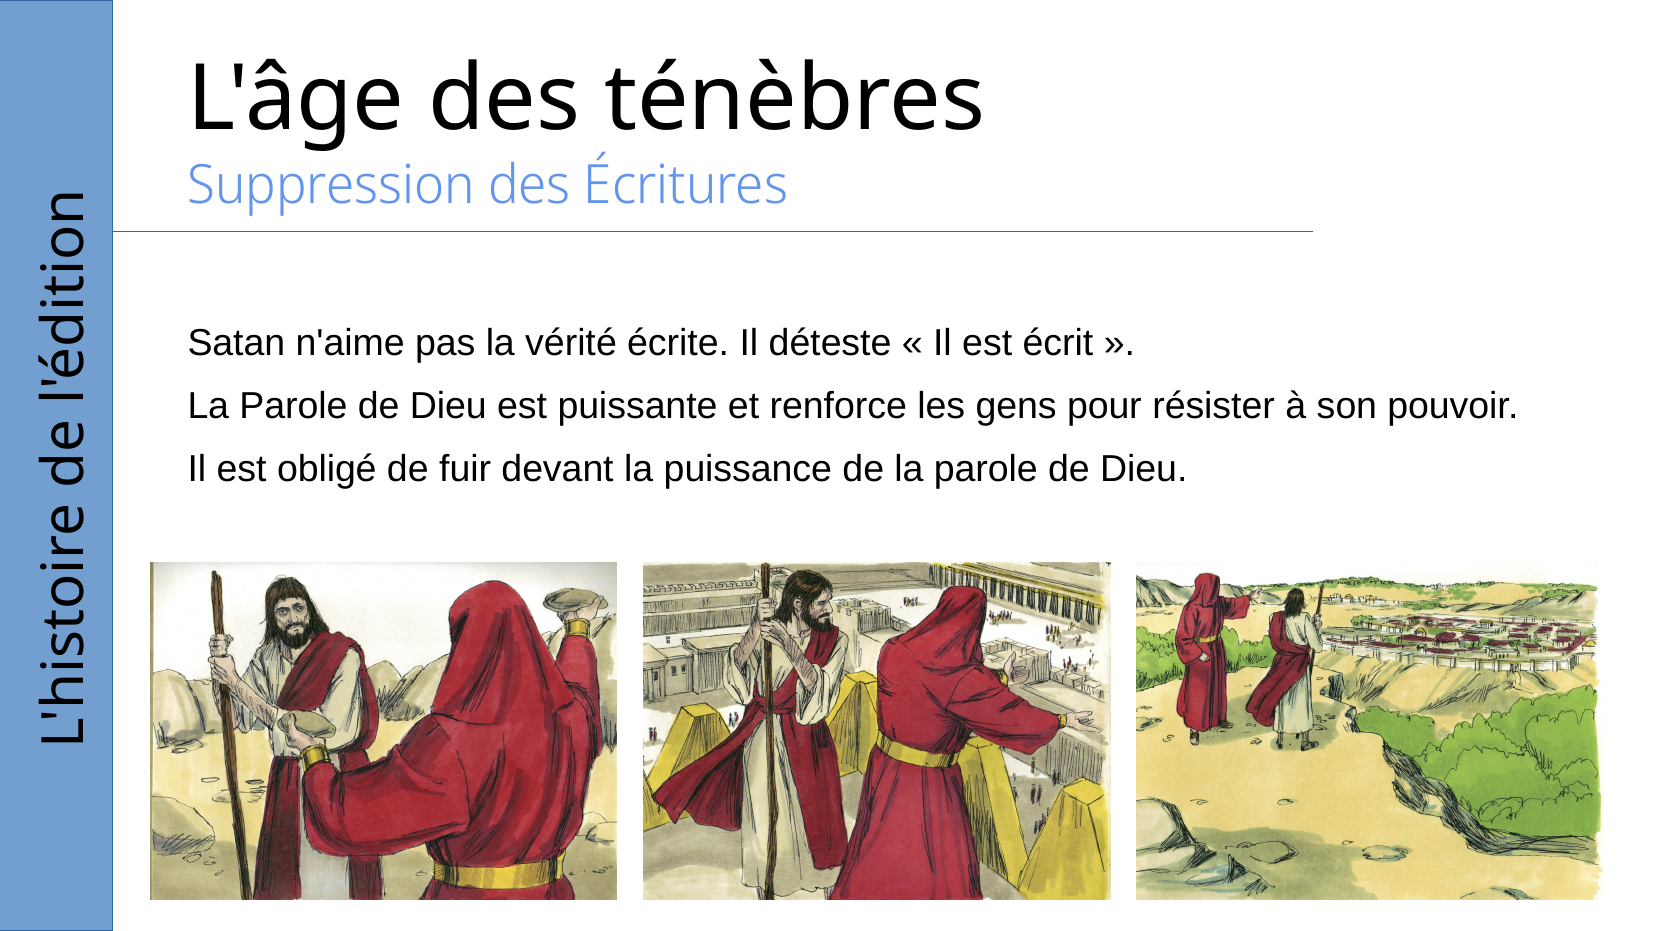

# L'âge des ténèbres
Suppression des Écritures
Satan n'aime pas la vérité écrite. Il déteste « Il est écrit ».
La Parole de Dieu est puissante et renforce les gens pour résister à son pouvoir. Il est obligé de fuir devant la puissance de la parole de Dieu.
L'histoire de l'édition